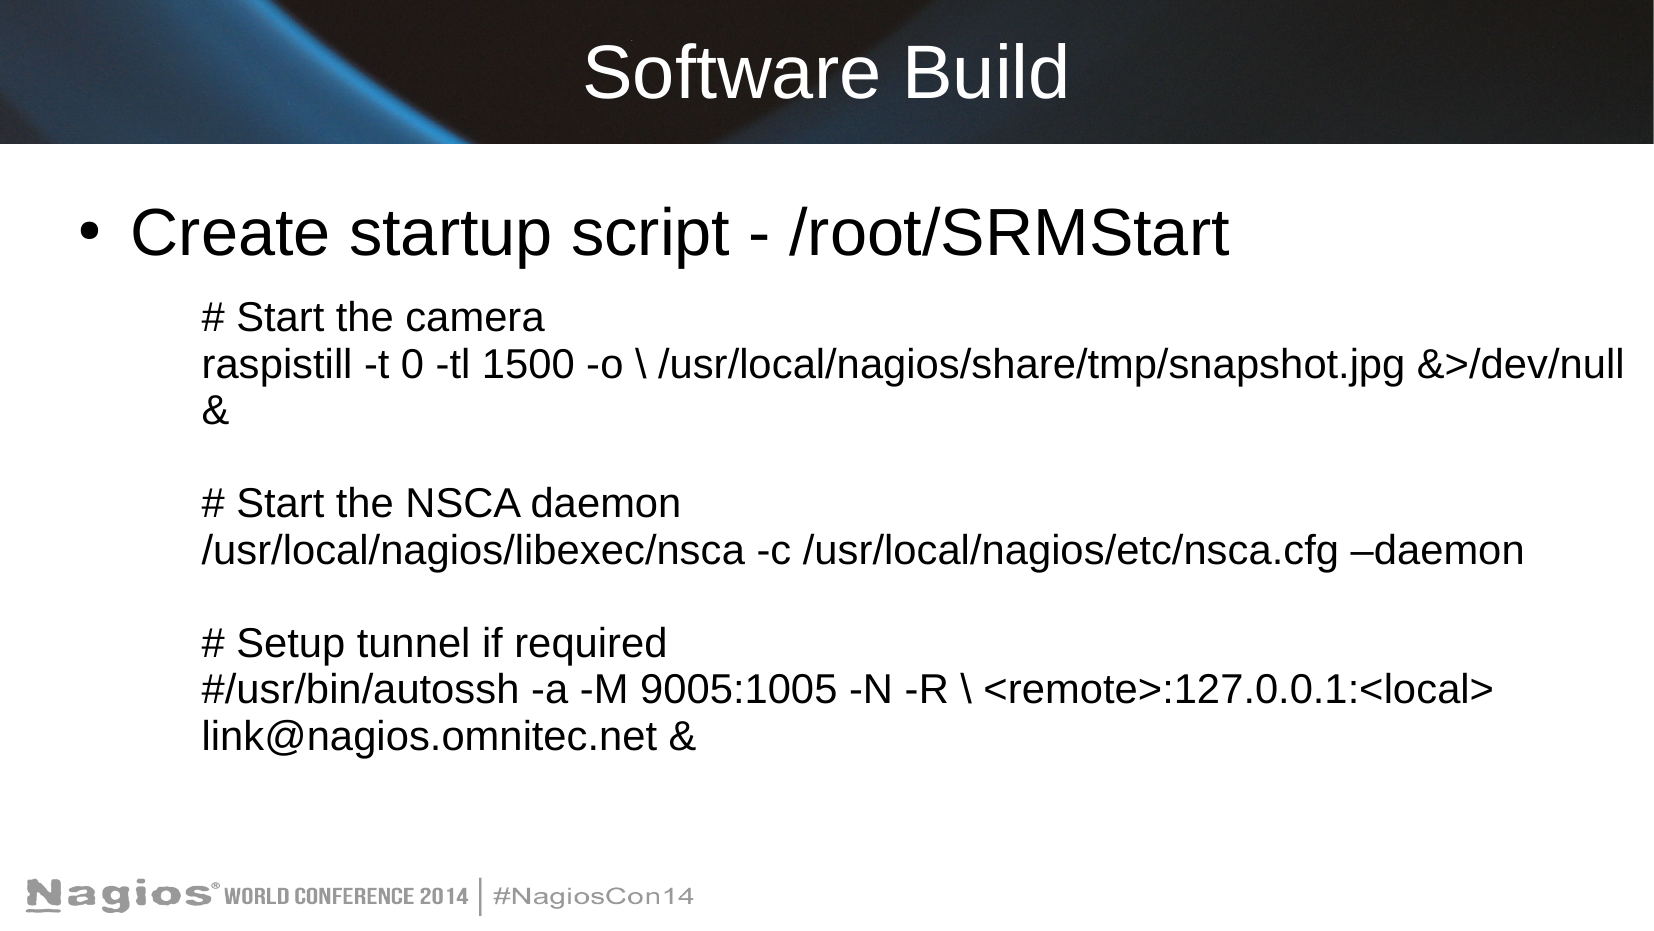

# Software Build
Create startup script - /root/SRMStart
# Start the camera raspistill -t 0 -tl 1500 -o \ /usr/local/nagios/share/tmp/snapshot.jpg &>/dev/null & # Start the NSCA daemon /usr/local/nagios/libexec/nsca -c /usr/local/nagios/etc/nsca.cfg –daemon # Setup tunnel if required #/usr/bin/autossh -a -M 9005:1005 -N -R \ <remote>:127.0.0.1:<local> link@nagios.omnitec.net &